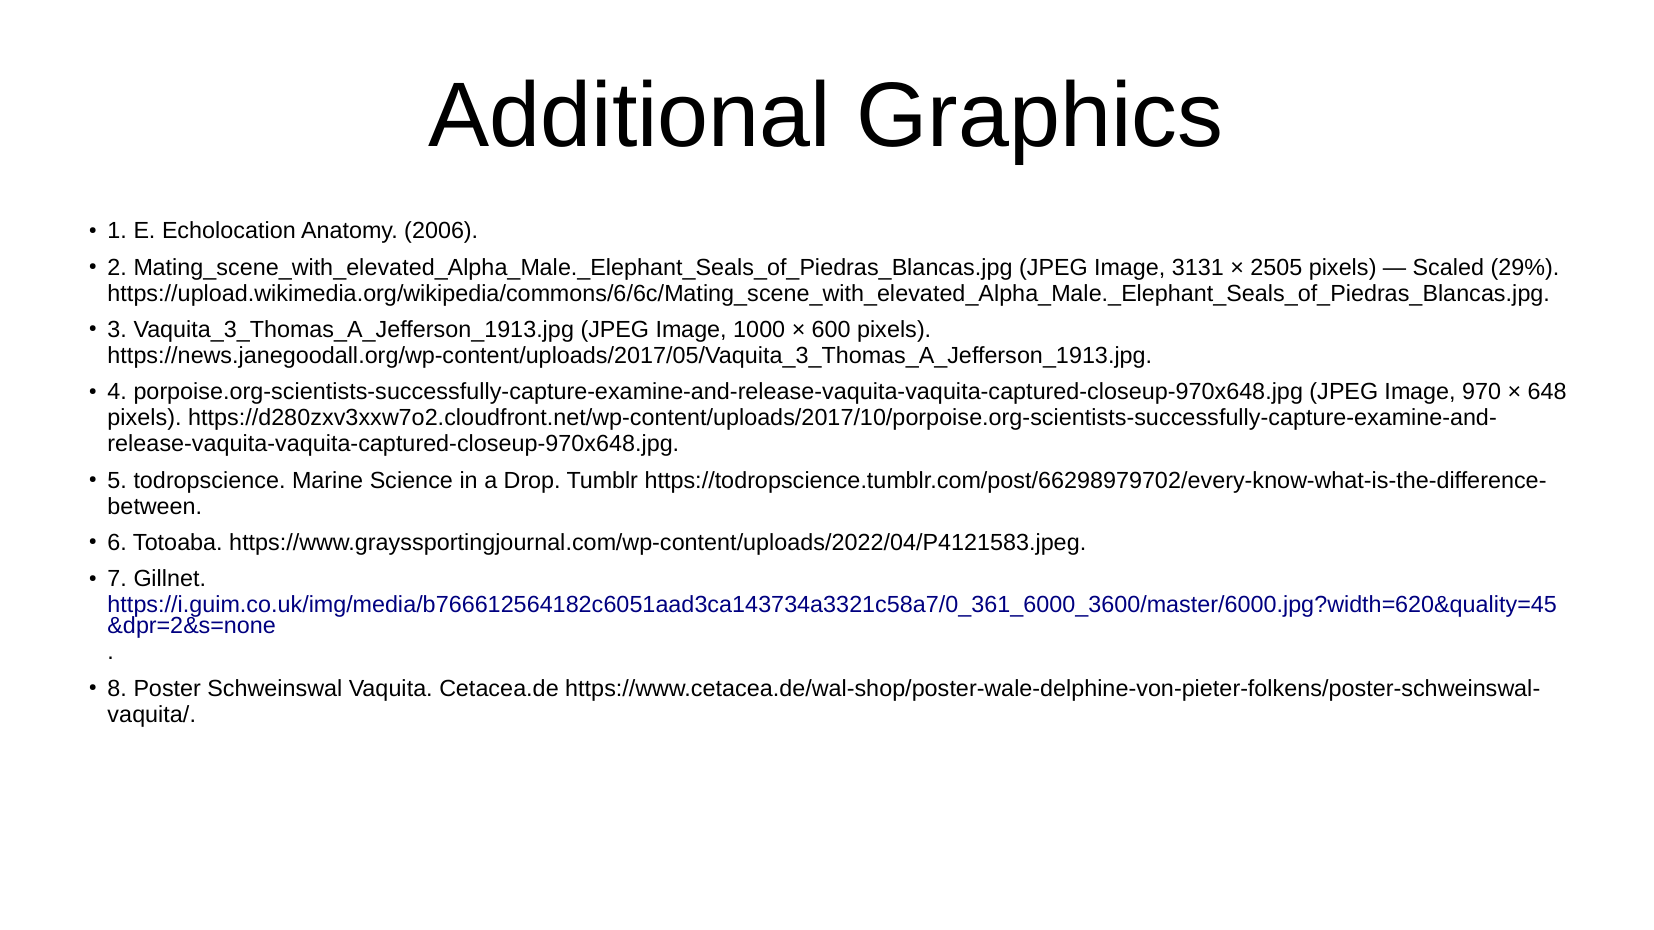

# Additional Graphics
1. E. Echolocation Anatomy. (2006).
2. Mating_scene_with_elevated_Alpha_Male._Elephant_Seals_of_Piedras_Blancas.jpg (JPEG Image, 3131 × 2505 pixels) — Scaled (29%). https://upload.wikimedia.org/wikipedia/commons/6/6c/Mating_scene_with_elevated_Alpha_Male._Elephant_Seals_of_Piedras_Blancas.jpg.
3. Vaquita_3_Thomas_A_Jefferson_1913.jpg (JPEG Image, 1000 × 600 pixels). https://news.janegoodall.org/wp-content/uploads/2017/05/Vaquita_3_Thomas_A_Jefferson_1913.jpg.
4. porpoise.org-scientists-successfully-capture-examine-and-release-vaquita-vaquita-captured-closeup-970x648.jpg (JPEG Image, 970 × 648 pixels). https://d280zxv3xxw7o2.cloudfront.net/wp-content/uploads/2017/10/porpoise.org-scientists-successfully-capture-examine-and-release-vaquita-vaquita-captured-closeup-970x648.jpg.
5. todropscience. Marine Science in a Drop. Tumblr https://todropscience.tumblr.com/post/66298979702/every-know-what-is-the-difference-between.
6. Totoaba. https://www.grayssportingjournal.com/wp-content/uploads/2022/04/P4121583.jpeg.
7. Gillnet. https://i.guim.co.uk/img/media/b766612564182c6051aad3ca143734a3321c58a7/0_361_6000_3600/master/6000.jpg?width=620&quality=45&dpr=2&s=none.
8. Poster Schweinswal Vaquita. Cetacea.de https://www.cetacea.de/wal-shop/poster-wale-delphine-von-pieter-folkens/poster-schweinswal-vaquita/.